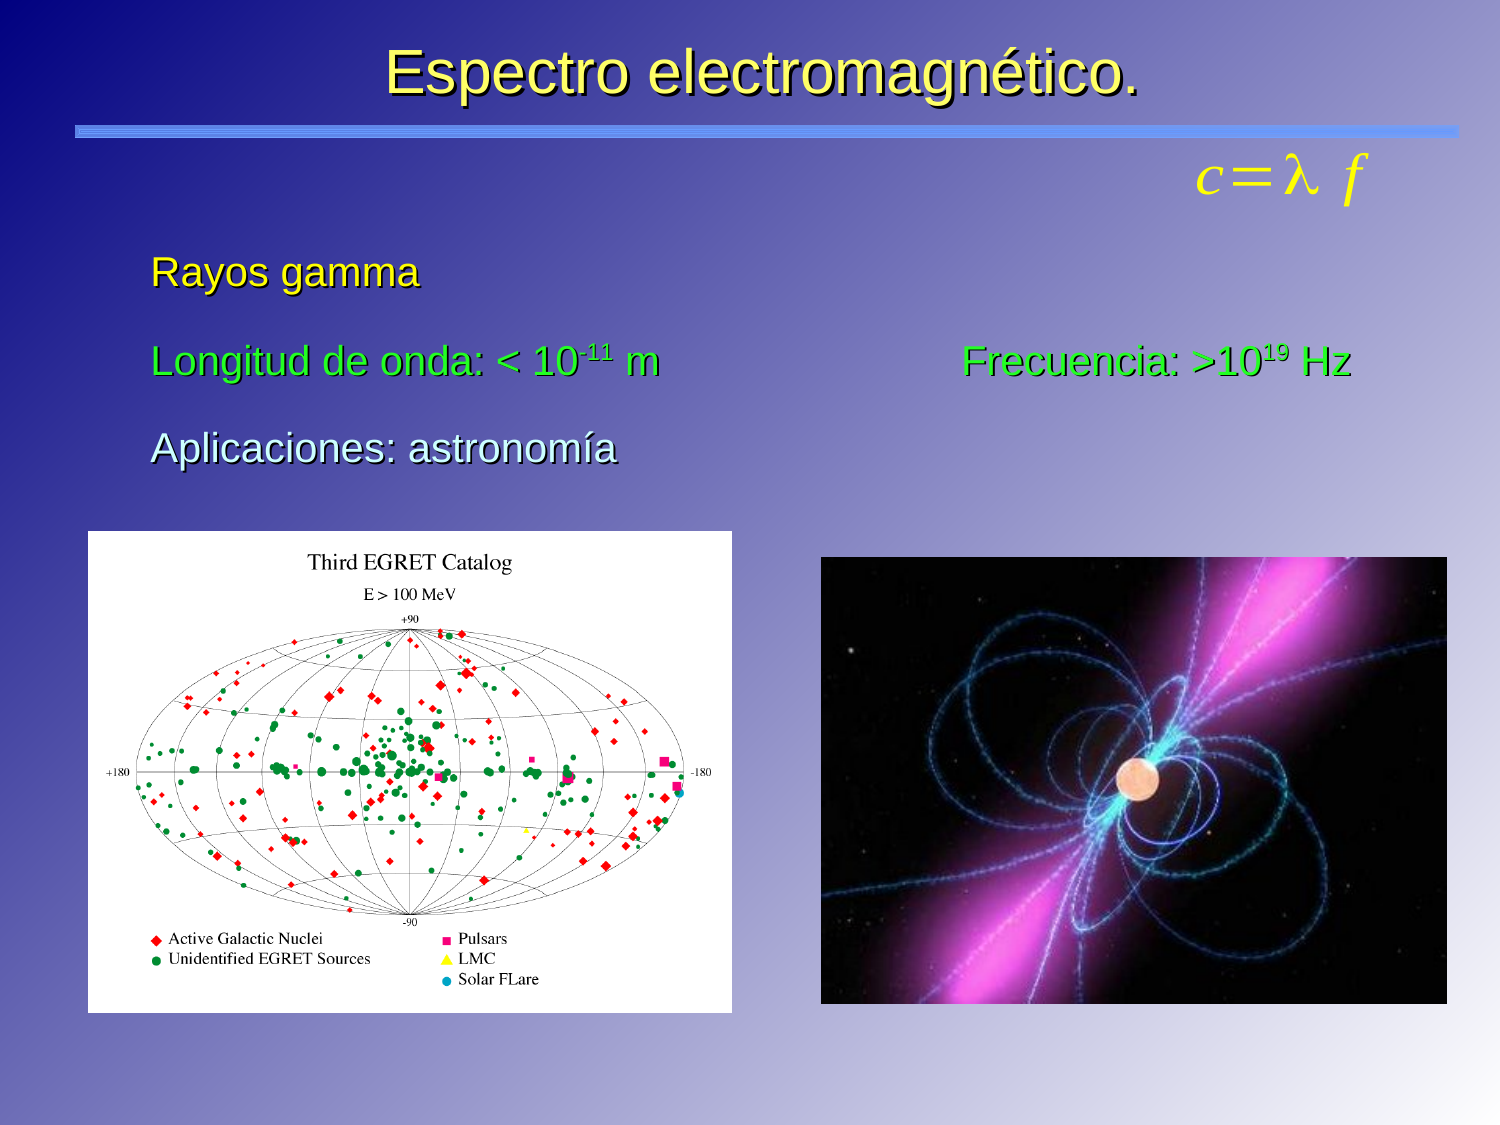

Espectro electromagnético.
Rayos gamma
Longitud de onda: < 10-11 m					Frecuencia: >1019 Hz
Aplicaciones: astronomía